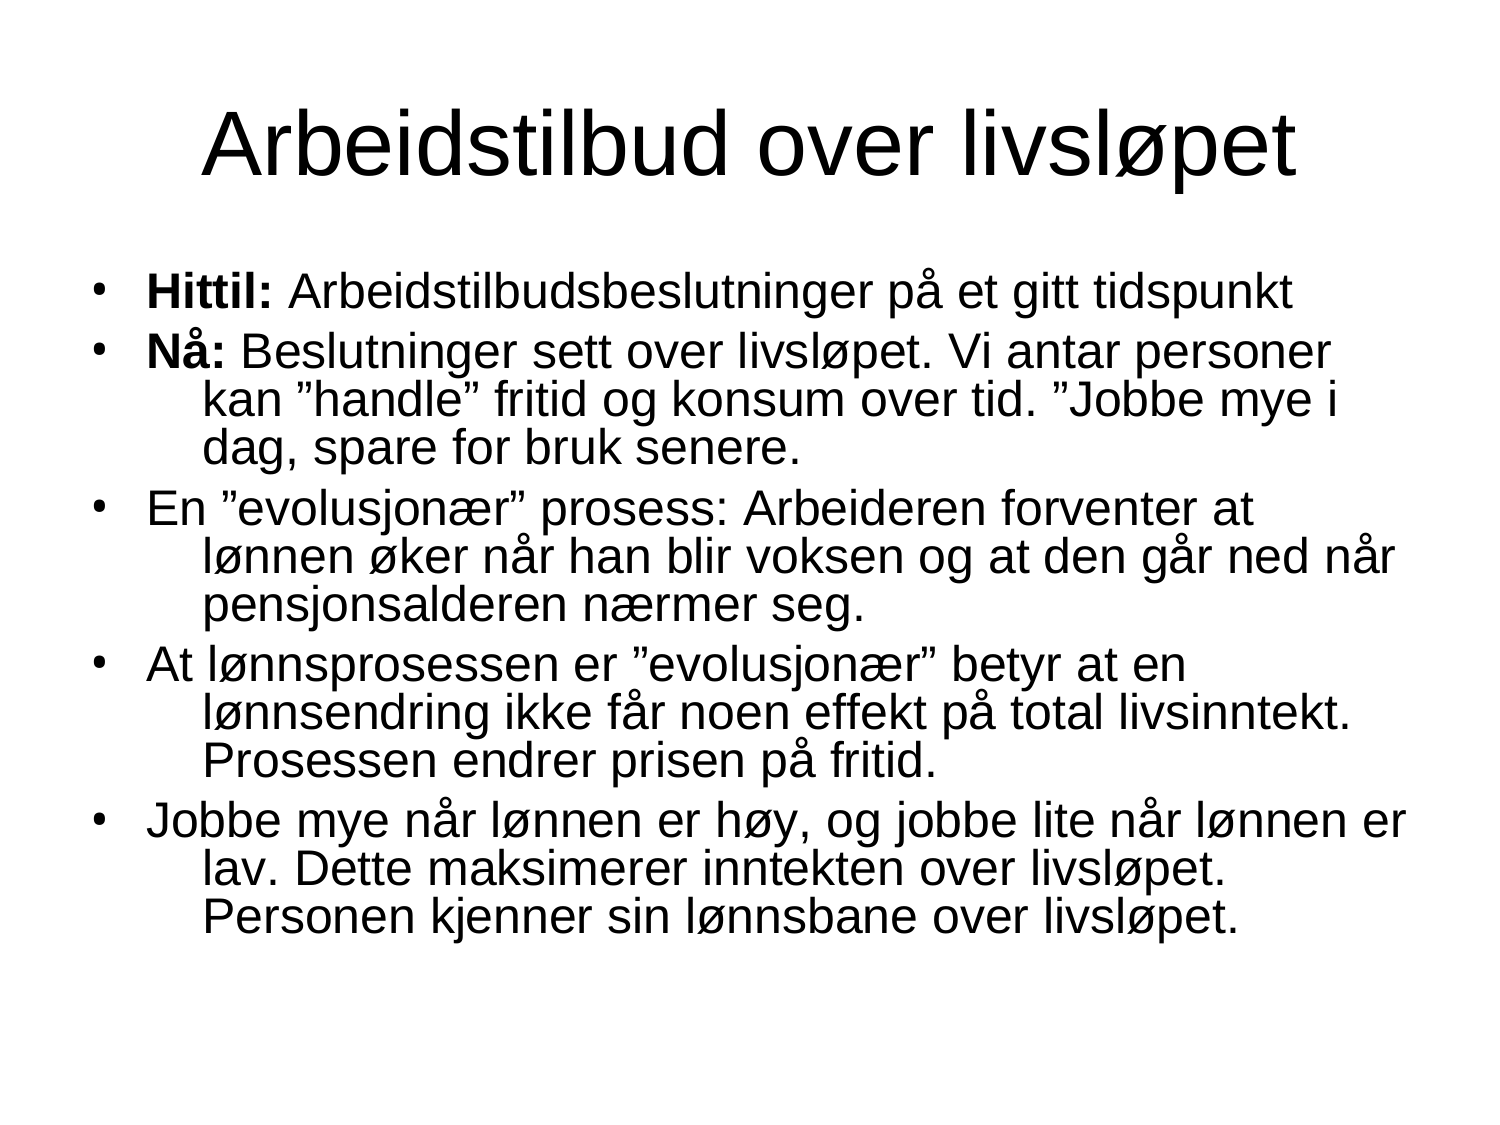

# Arbeidstilbud over livsløpet
Hittil: Arbeidstilbudsbeslutninger på et gitt tidspunkt
Nå: Beslutninger sett over livsløpet. Vi antar personer kan ”handle” fritid og konsum over tid. ”Jobbe mye i dag, spare for bruk senere.
En ”evolusjonær” prosess: Arbeideren forventer at lønnen øker når han blir voksen og at den går ned når pensjonsalderen nærmer seg.
At lønnsprosessen er ”evolusjonær” betyr at en lønnsendring ikke får noen effekt på total livsinntekt. Prosessen endrer prisen på fritid.
Jobbe mye når lønnen er høy, og jobbe lite når lønnen er lav. Dette maksimerer inntekten over livsløpet. Personen kjenner sin lønnsbane over livsløpet.